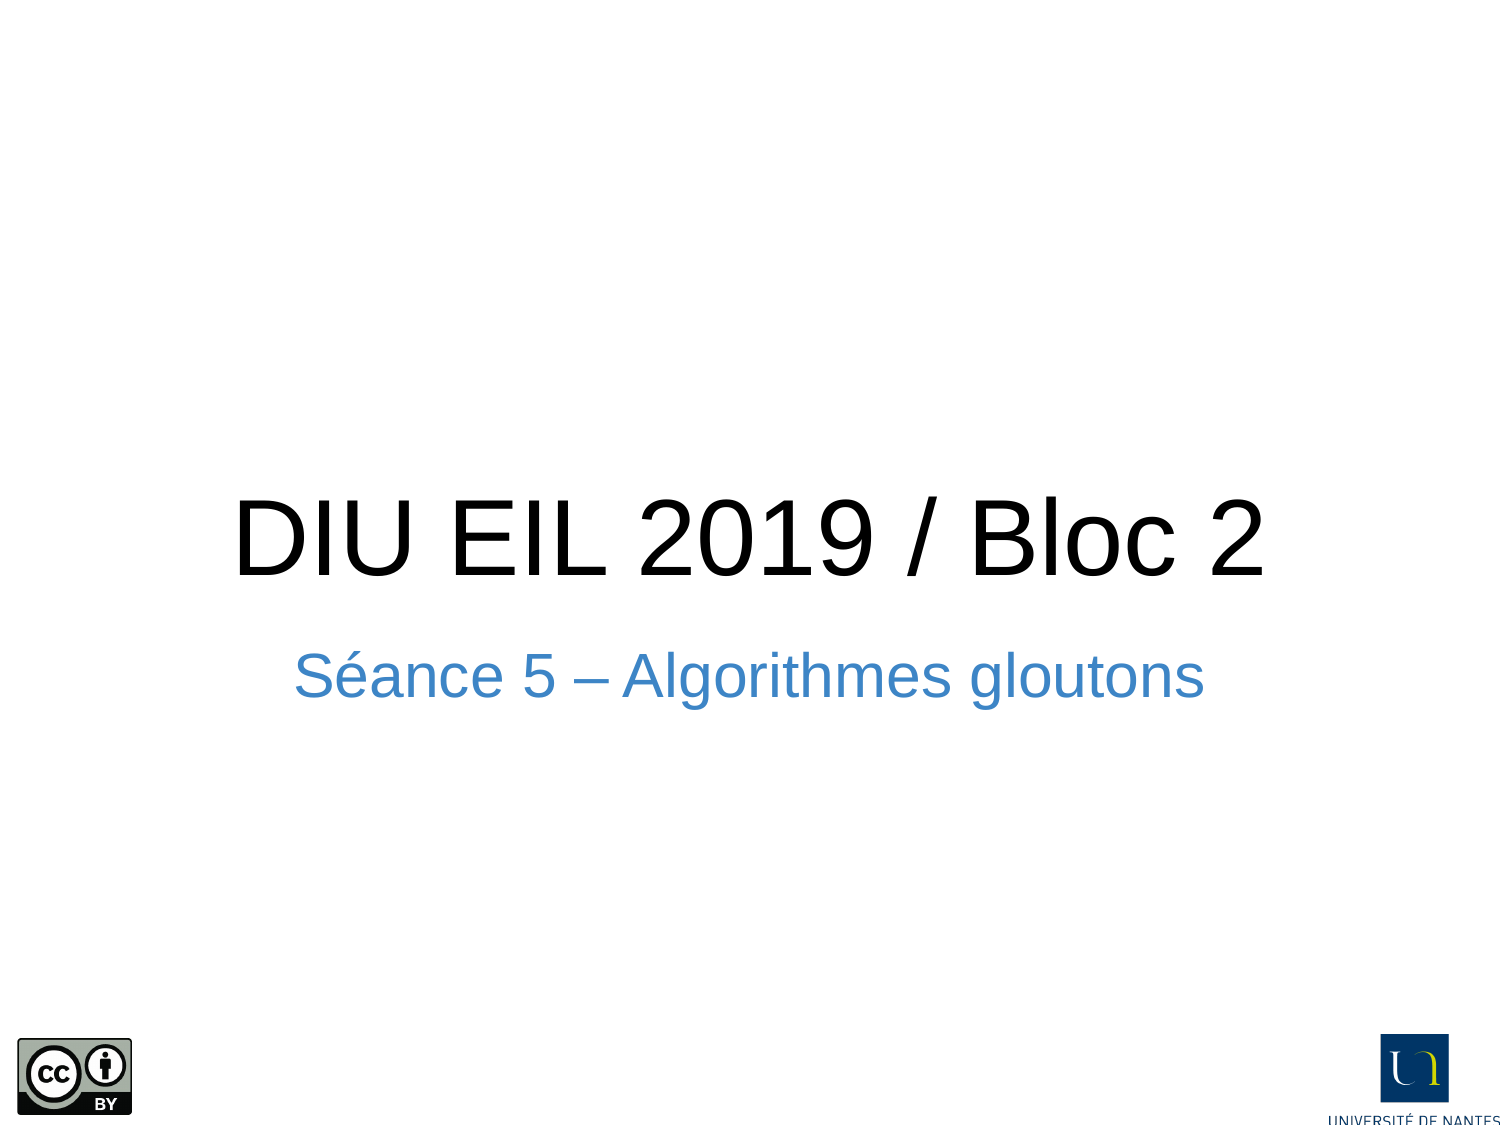

# DIU EIL 2019 / Bloc 2
Séance 5 – Algorithmes gloutons